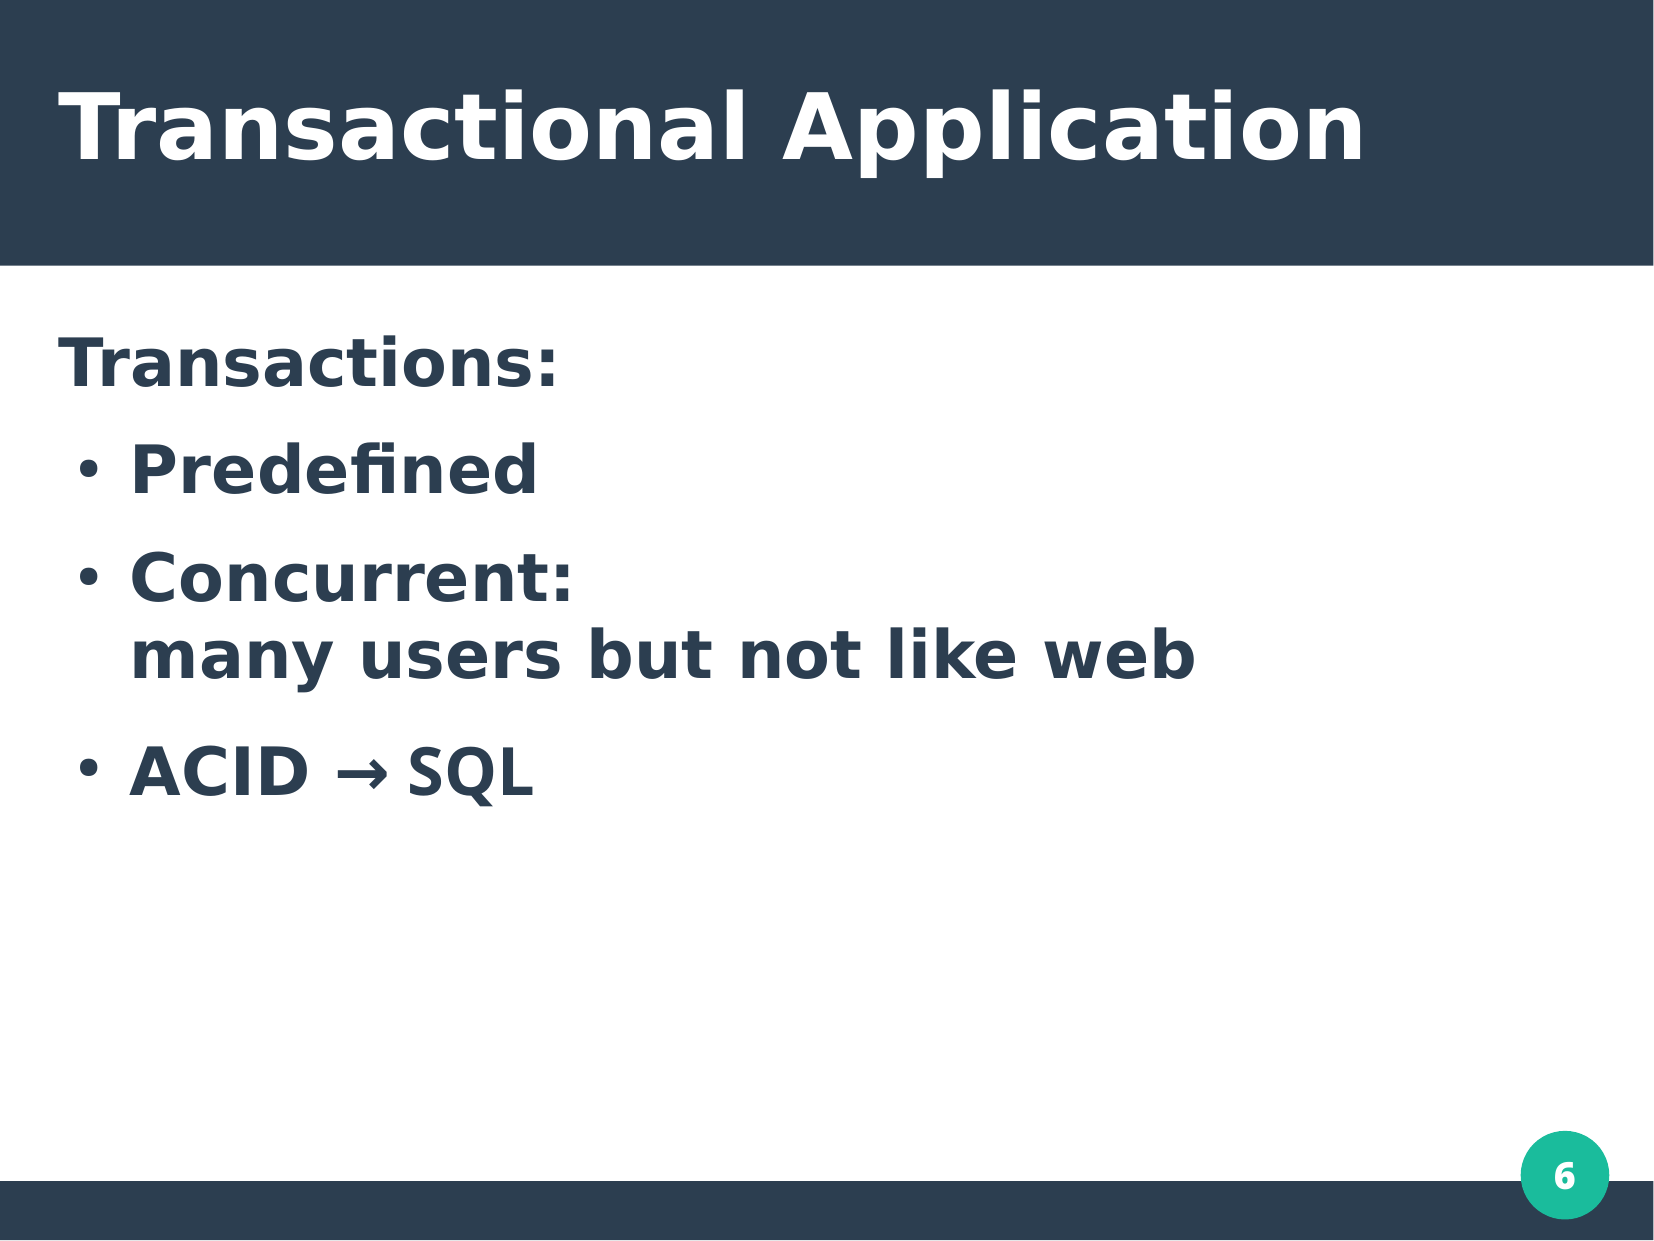

# Transactional Application
Transactions:
Predefined
Concurrent:
many users but not like web
ACID → SQL
6